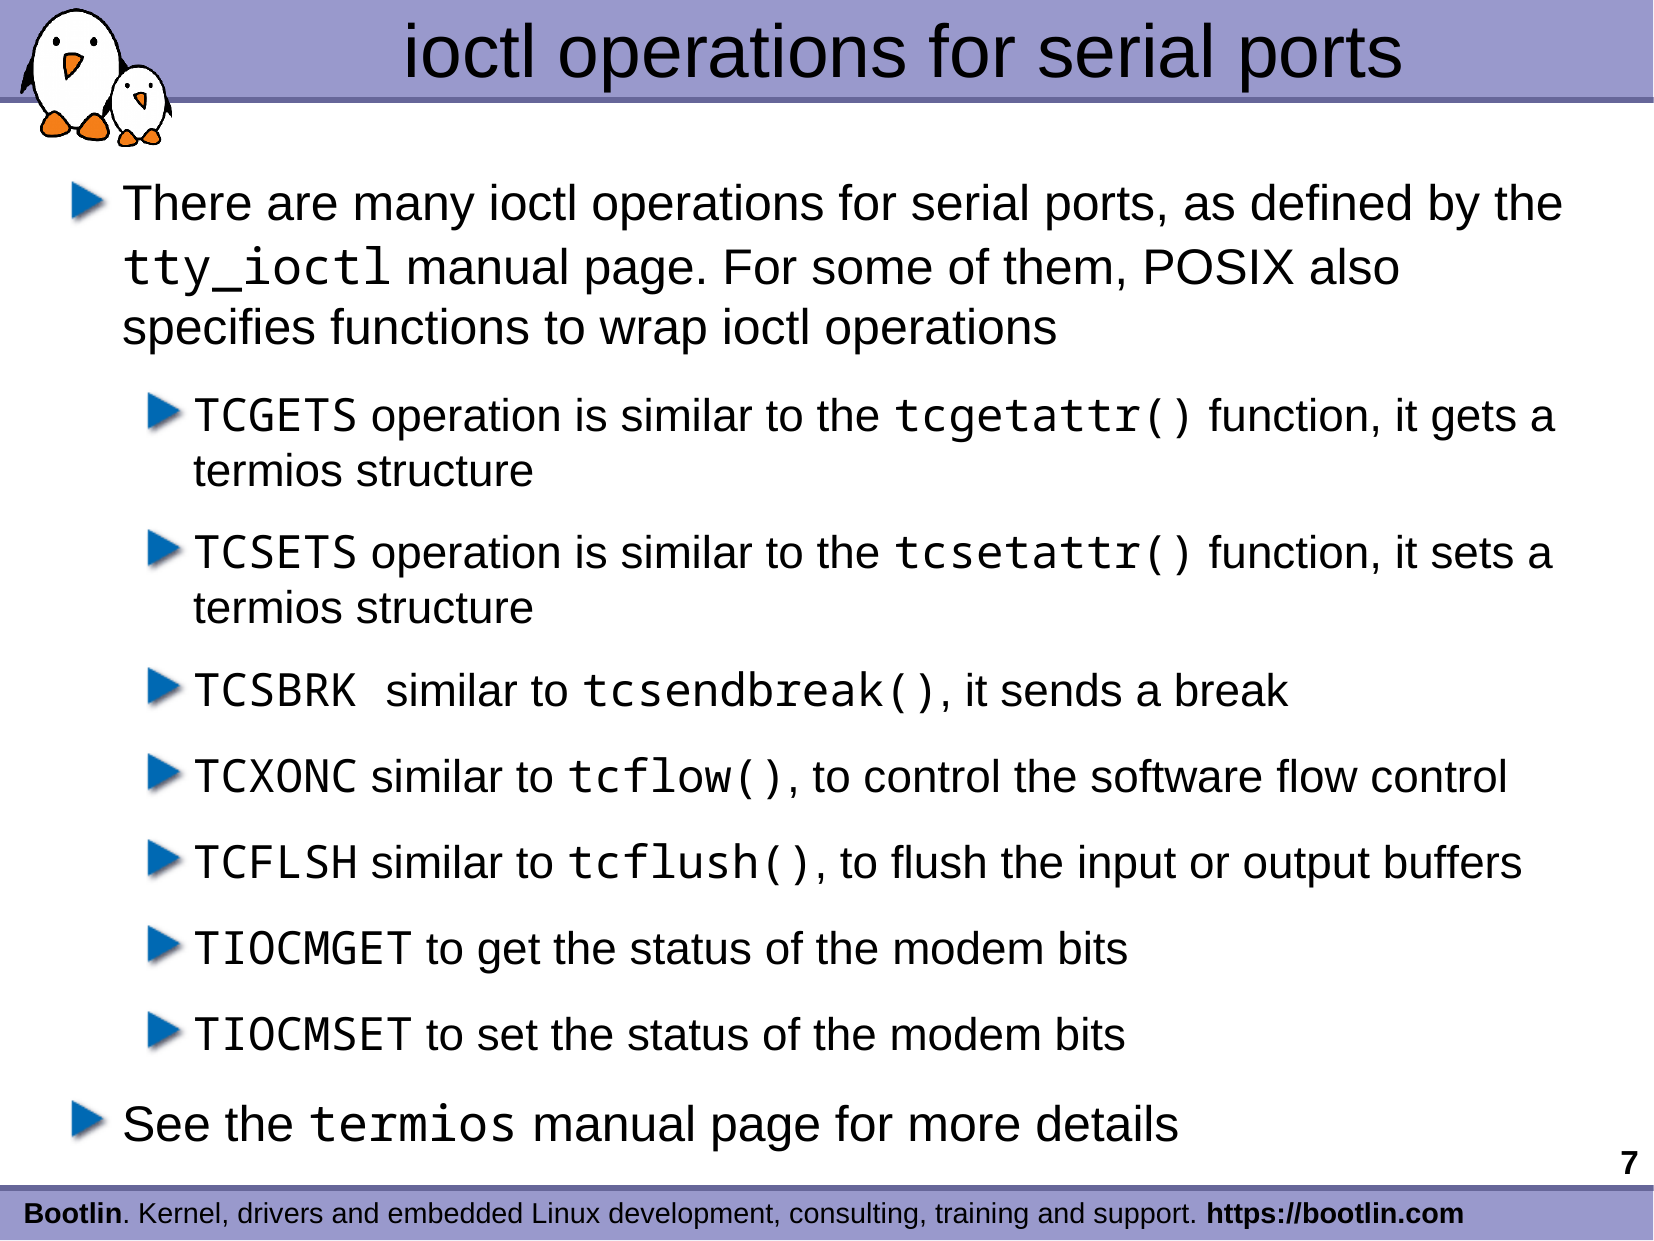

# ioctl operations for serial ports
There are many ioctl operations for serial ports, as defined by the tty_ioctl manual page. For some of them, POSIX also specifies functions to wrap ioctl operations
TCGETS operation is similar to the tcgetattr() function, it gets a termios structure
TCSETS operation is similar to the tcsetattr() function, it sets a termios structure
TCSBRK similar to tcsendbreak(), it sends a break
TCXONC similar to tcflow(), to control the software flow control
TCFLSH similar to tcflush(), to flush the input or output buffers
TIOCMGET to get the status of the modem bits
TIOCMSET to set the status of the modem bits
See the termios manual page for more details